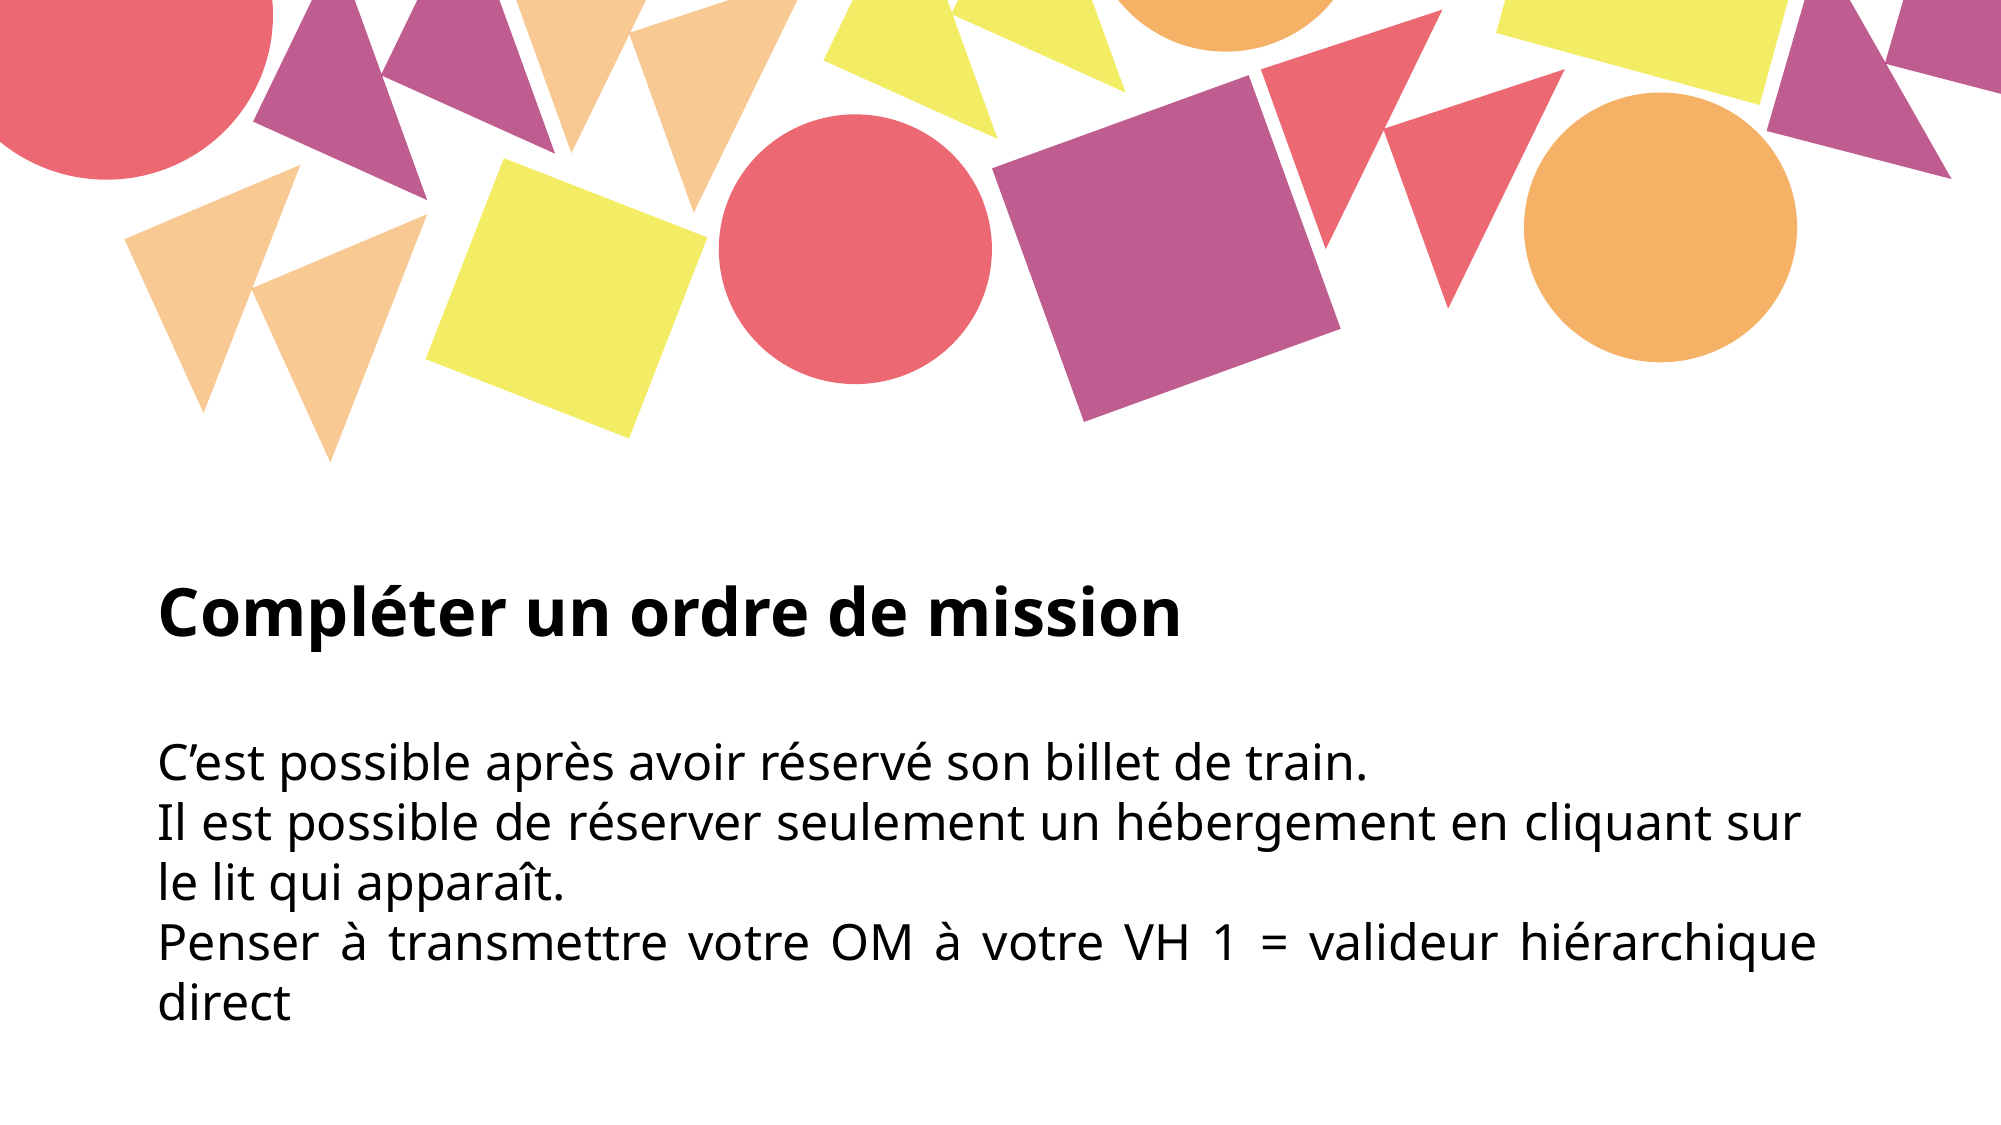

Compléter un ordre de mission
C’est possible après avoir réservé son billet de train.
Il est possible de réserver seulement un hébergement en cliquant sur le lit qui apparaît.
Penser à transmettre votre OM à votre VH 1 = valideur hiérarchique direct